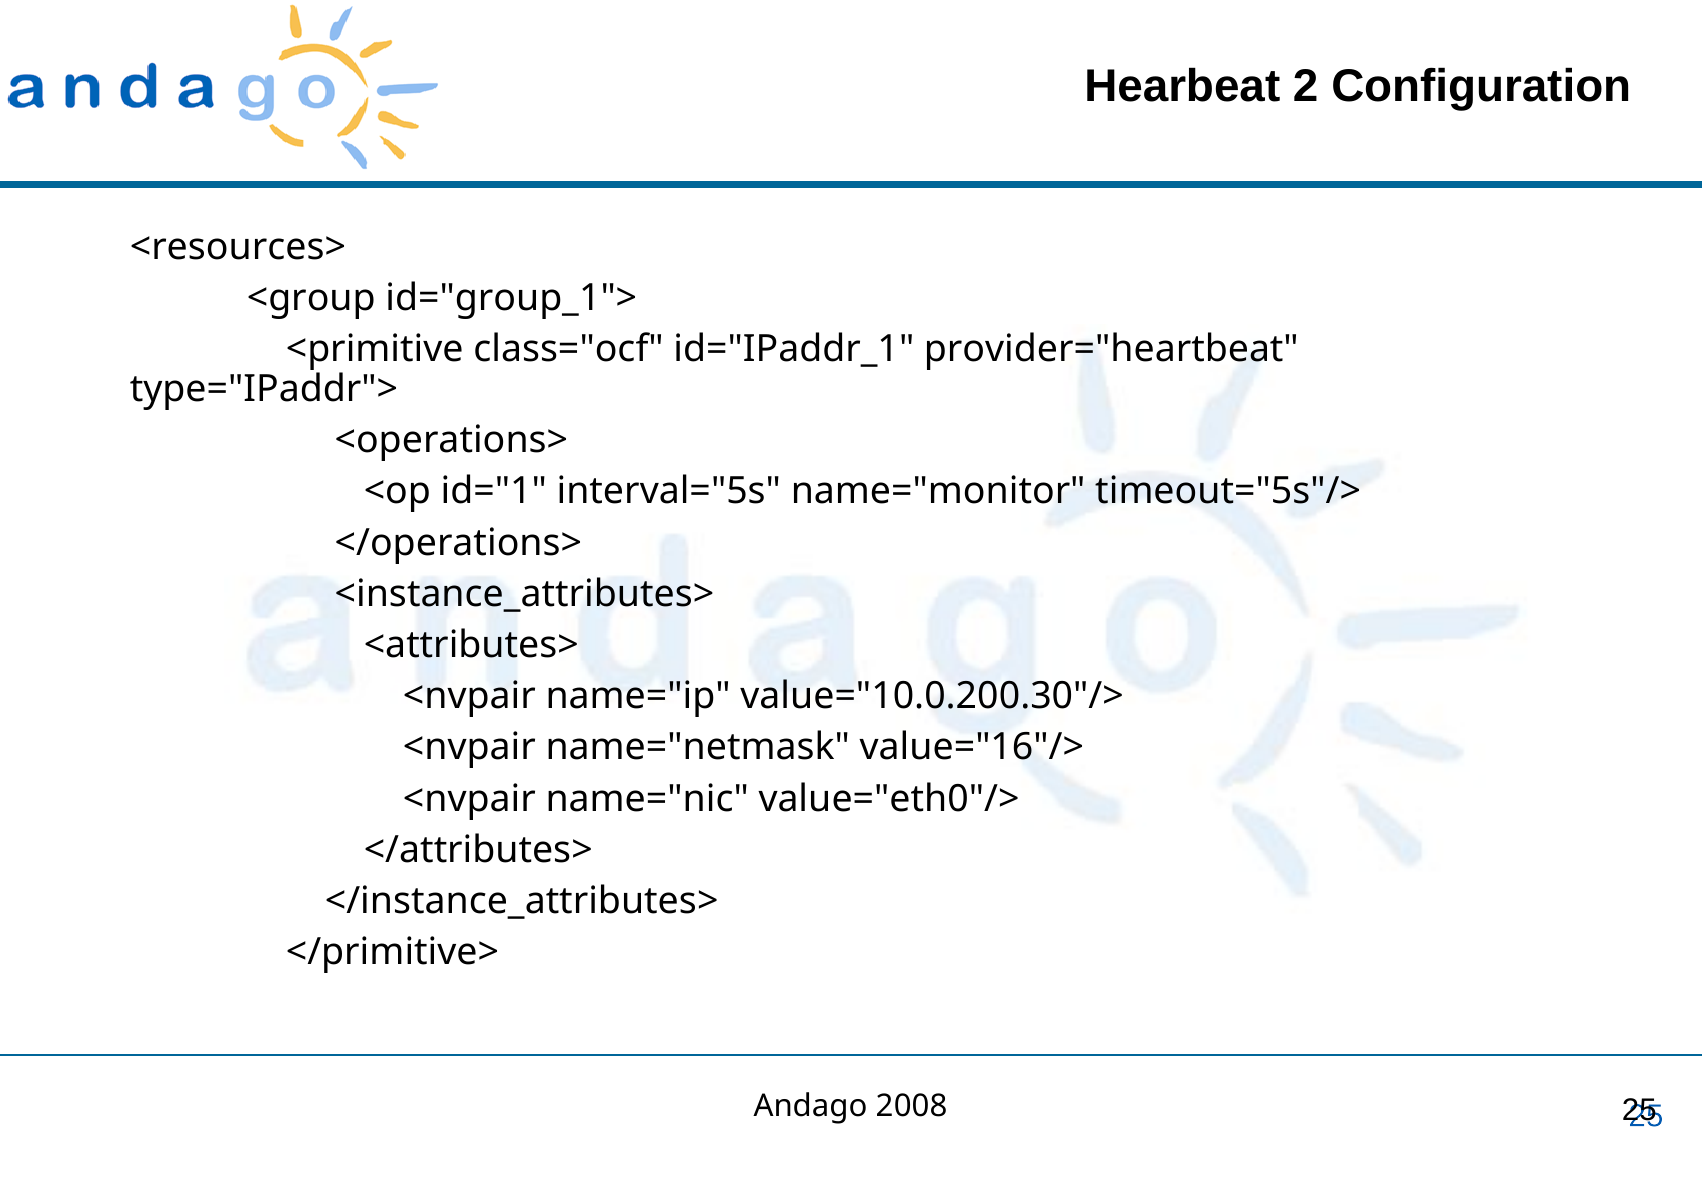

# Hearbeat 2 Configuration
<resources>
 <group id="group_1">
 <primitive class="ocf" id="IPaddr_1" provider="heartbeat" type="IPaddr">
 <operations>
 <op id="1" interval="5s" name="monitor" timeout="5s"/>
 </operations>
 <instance_attributes>
 <attributes>
 <nvpair name="ip" value="10.0.200.30"/>
 <nvpair name="netmask" value="16"/>
 <nvpair name="nic" value="eth0"/>
 </attributes>
 </instance_attributes>
 </primitive>